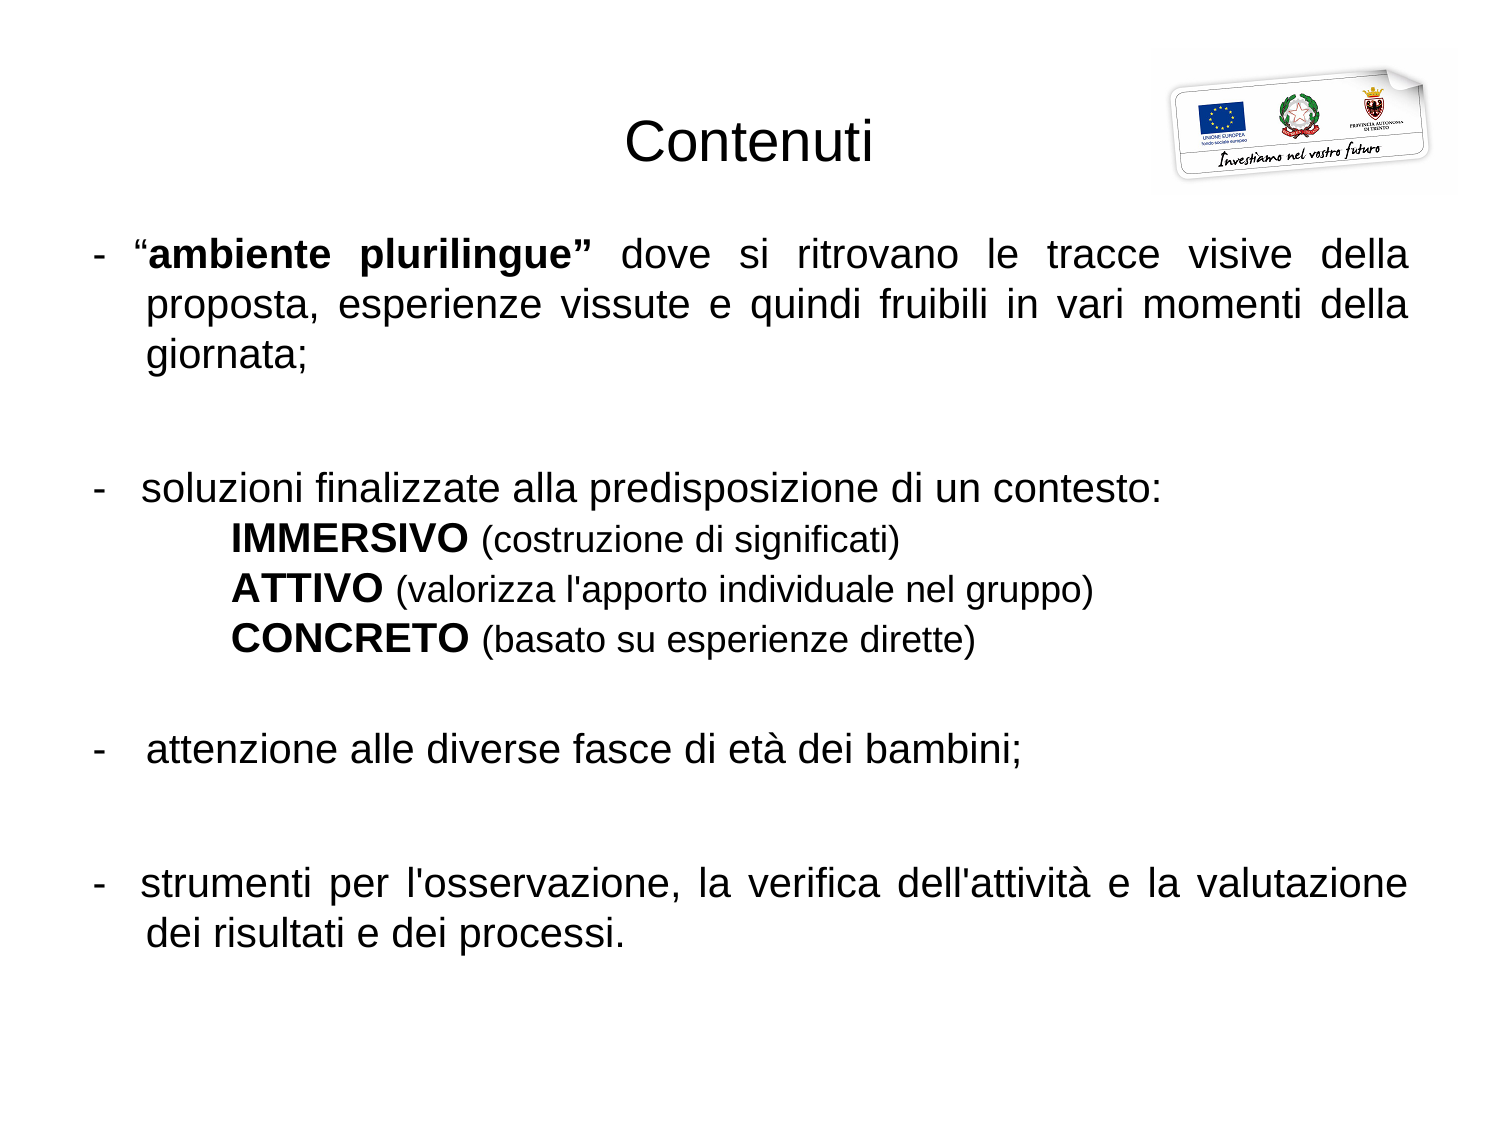

# Contenuti
- “ambiente plurilingue” dove si ritrovano le tracce visive della proposta, esperienze vissute e quindi fruibili in vari momenti della giornata;
- soluzioni finalizzate alla predisposizione di un contesto:
 IMMERSIVO (costruzione di significati)
 ATTIVO (valorizza l'apporto individuale nel gruppo)
 CONCRETO (basato su esperienze dirette)
- 	attenzione alle diverse fasce di età dei bambini;
- strumenti per l'osservazione, la verifica dell'attività e la valutazione dei risultati e dei processi.